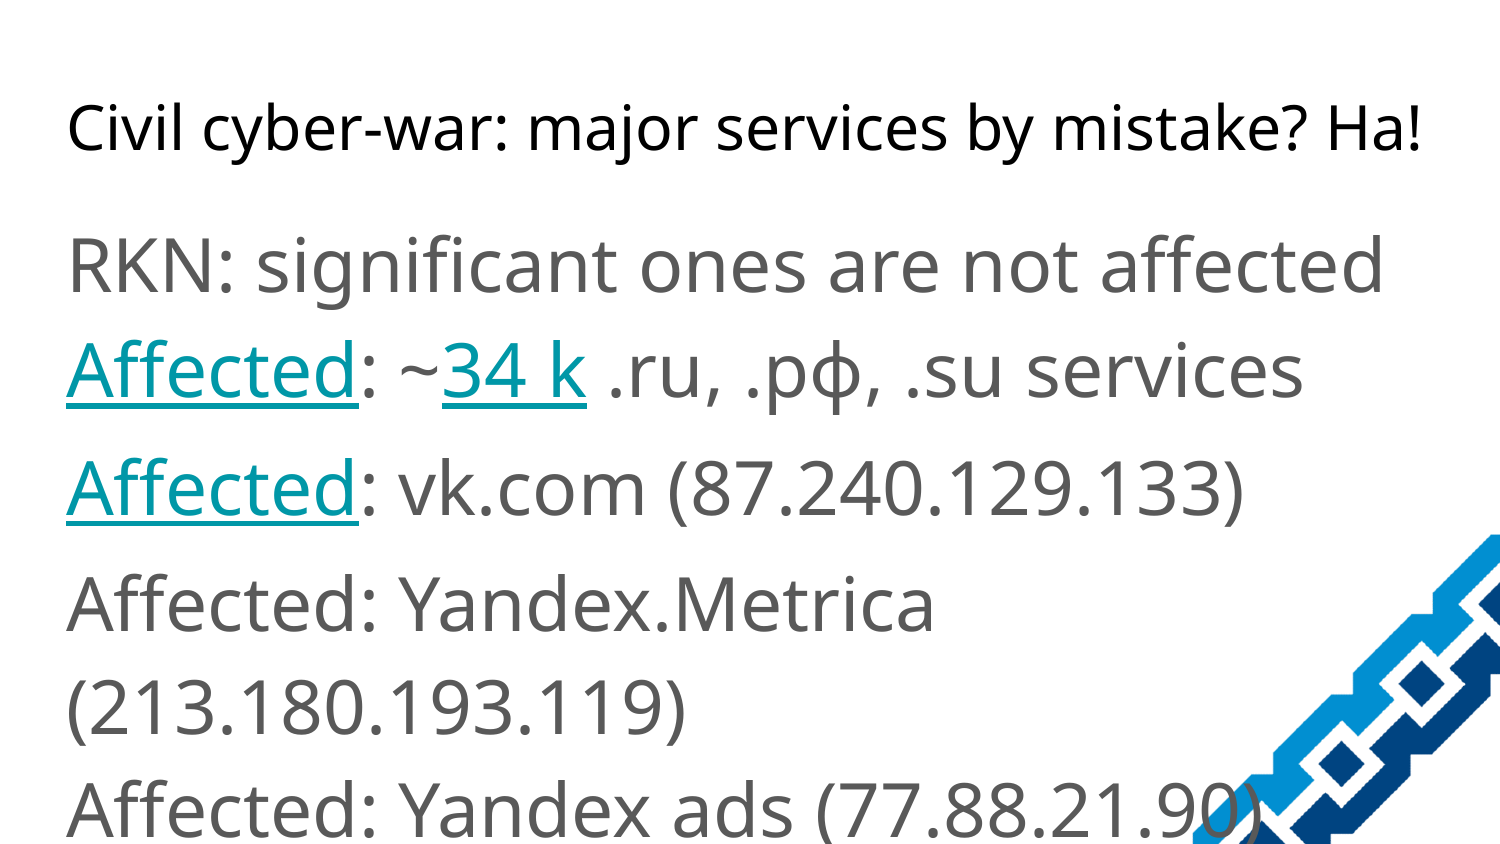

# Civil cyber-war: major services by mistake? Ha!
RKN: significant ones are not affected
Affected: ~34 k .ru, .рф, .su services
Affected: vk.com (87.240.129.133)
Affected: Yandex.Metrica (213.180.193.119)
Affected: Yandex ads (77.88.21.90)